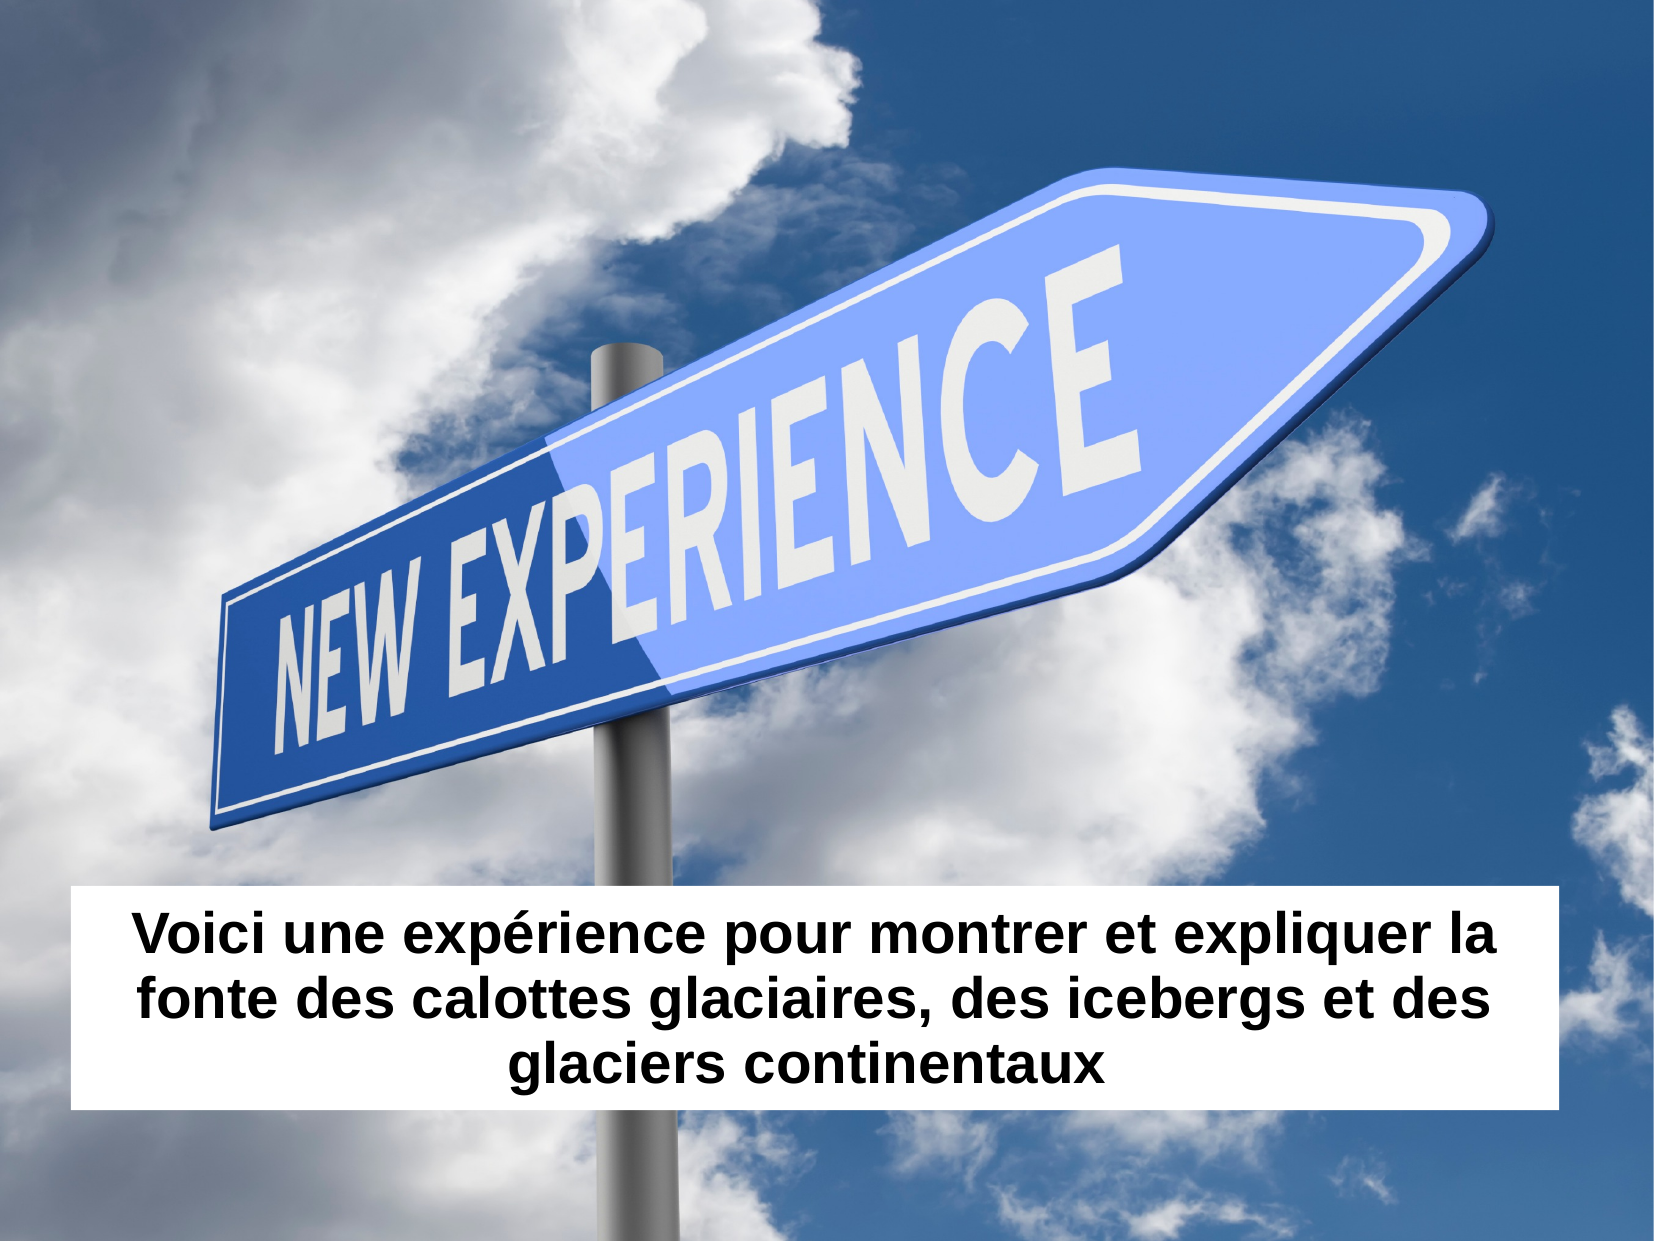

# Voici une expérience pour montrer et expliquer la fonte des calottes glaciaires, des icebergs et des glaciers continentaux